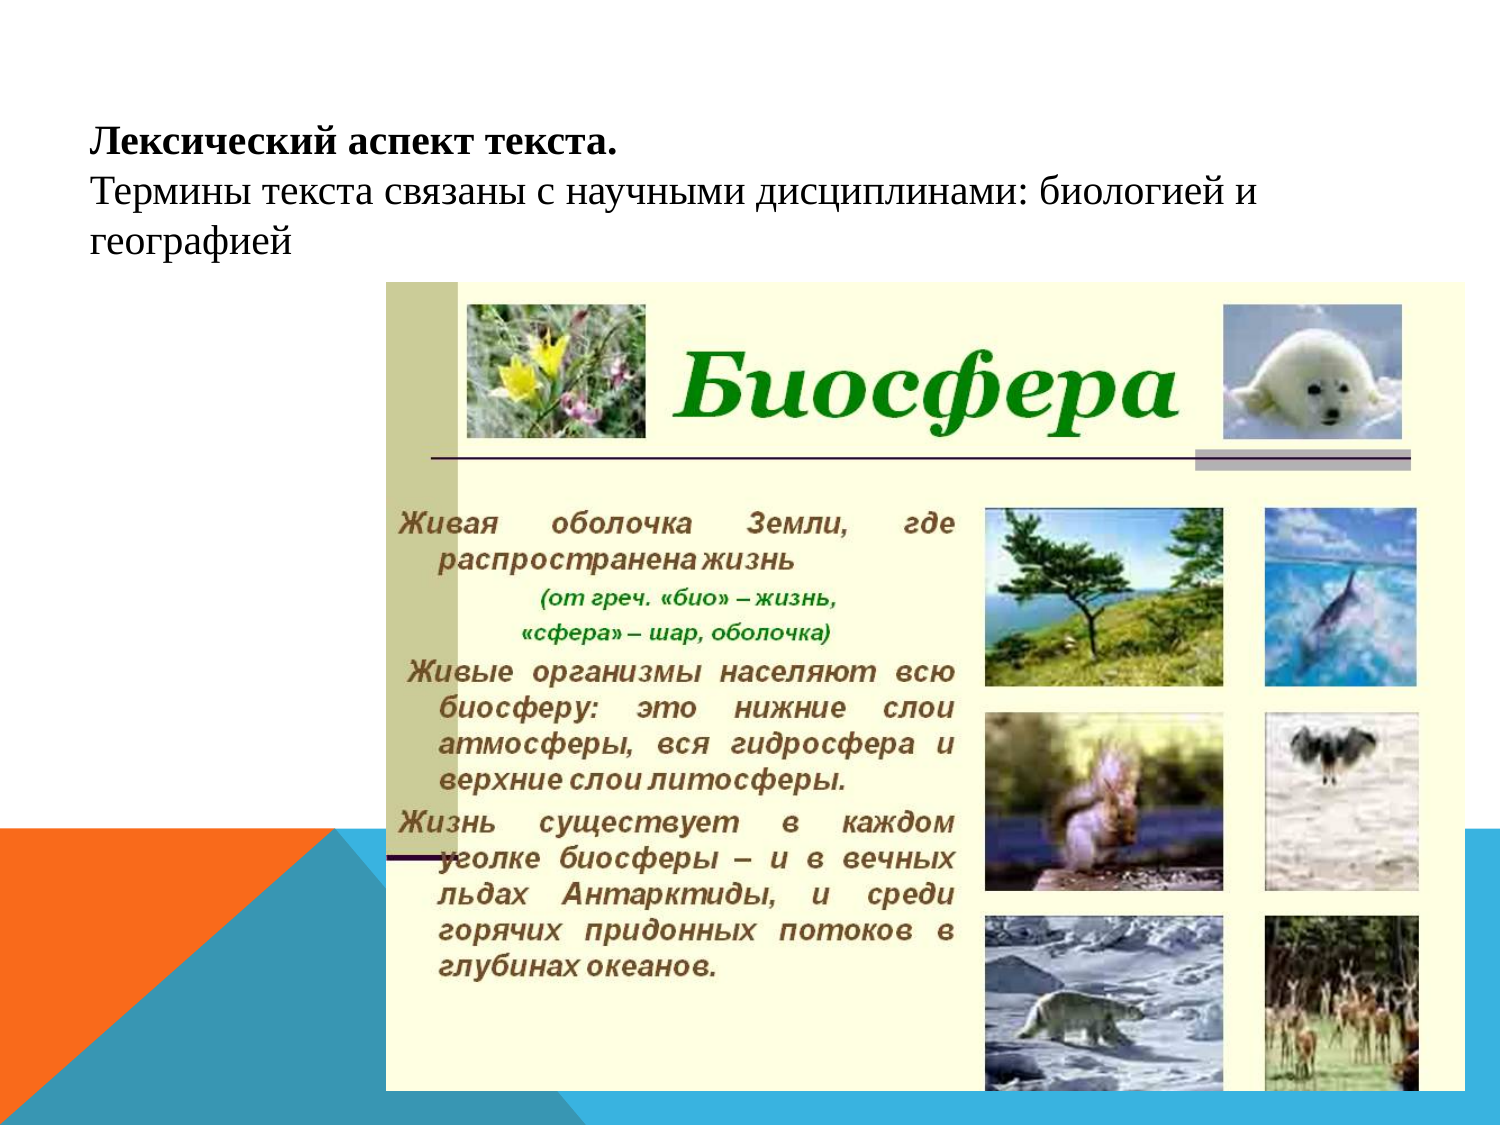

# Лексический аспект текста. Термины текста связаны с научными дисциплинами: биологией и географией